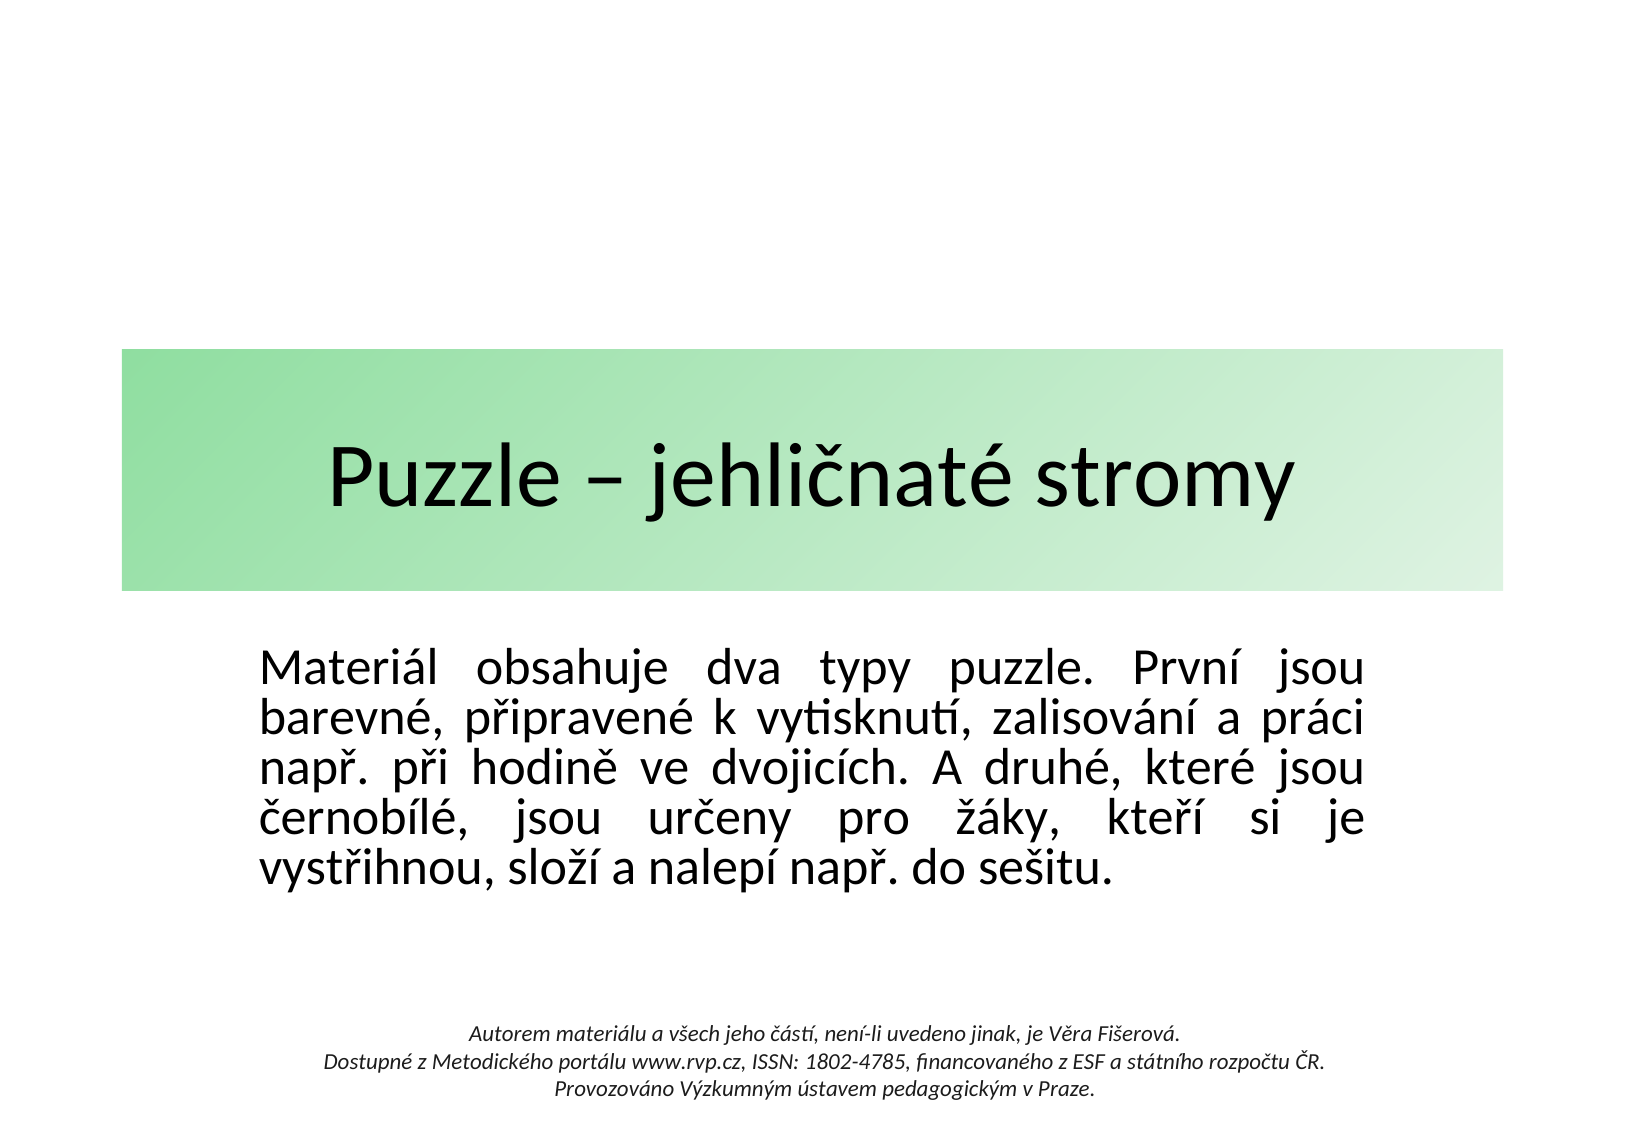

# Puzzle – jehličnaté stromy
Materiál obsahuje dva typy puzzle. První jsou barevné, připravené k vytisknutí, zalisování a práci např. při hodině ve dvojicích. A druhé, které jsou černobílé, jsou určeny pro žáky, kteří si je vystřihnou, složí a nalepí např. do sešitu.
Autorem materiálu a všech jeho částí, není-li uvedeno jinak, je Věra Fišerová.
Dostupné z Metodického portálu www.rvp.cz, ISSN: 1802-4785, financovaného z ESF a státního rozpočtu ČR.
Provozováno Výzkumným ústavem pedagogickým v Praze.